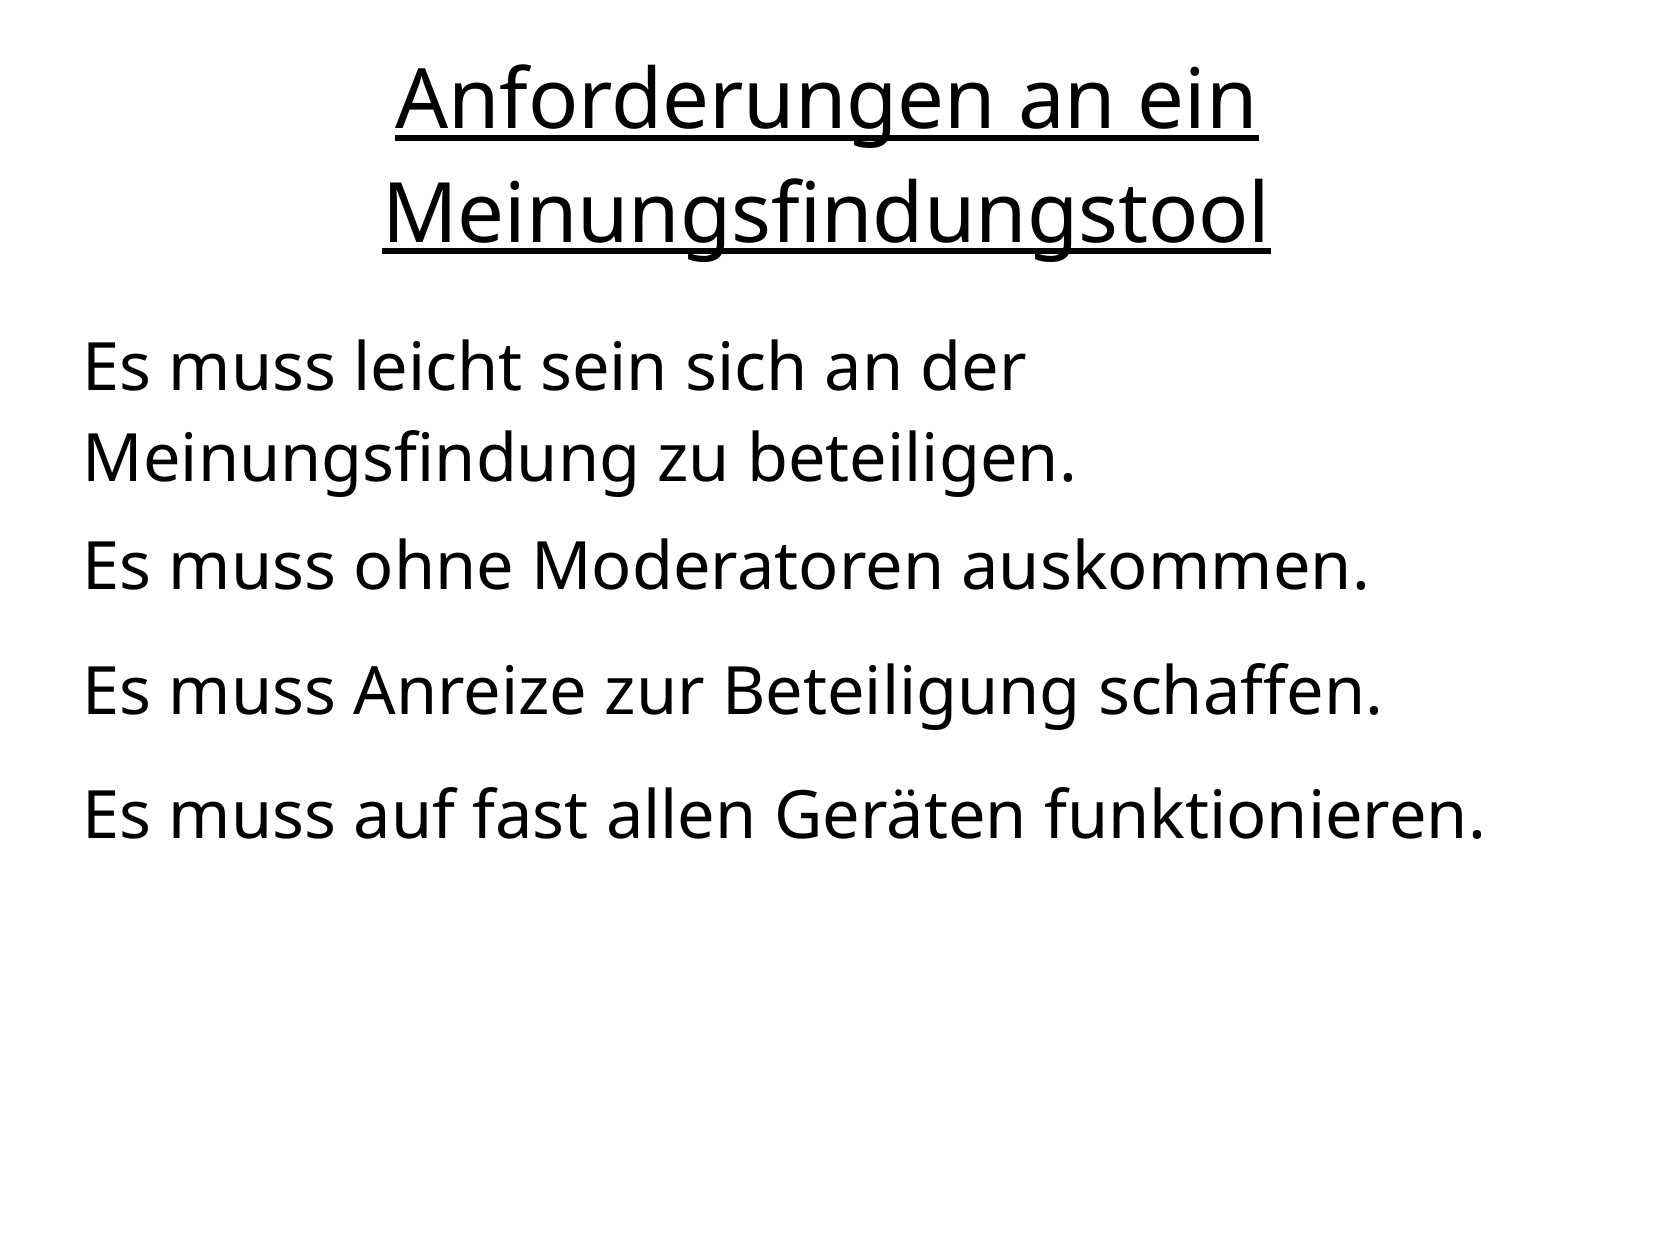

# Anforderungen an ein Meinungsfindungstool
Es muss leicht sein sich an der Meinungsfindung zu beteiligen.
Es muss ohne Moderatoren auskommen.
Es muss Anreize zur Beteiligung schaffen.
Es muss auf fast allen Geräten funktionieren.